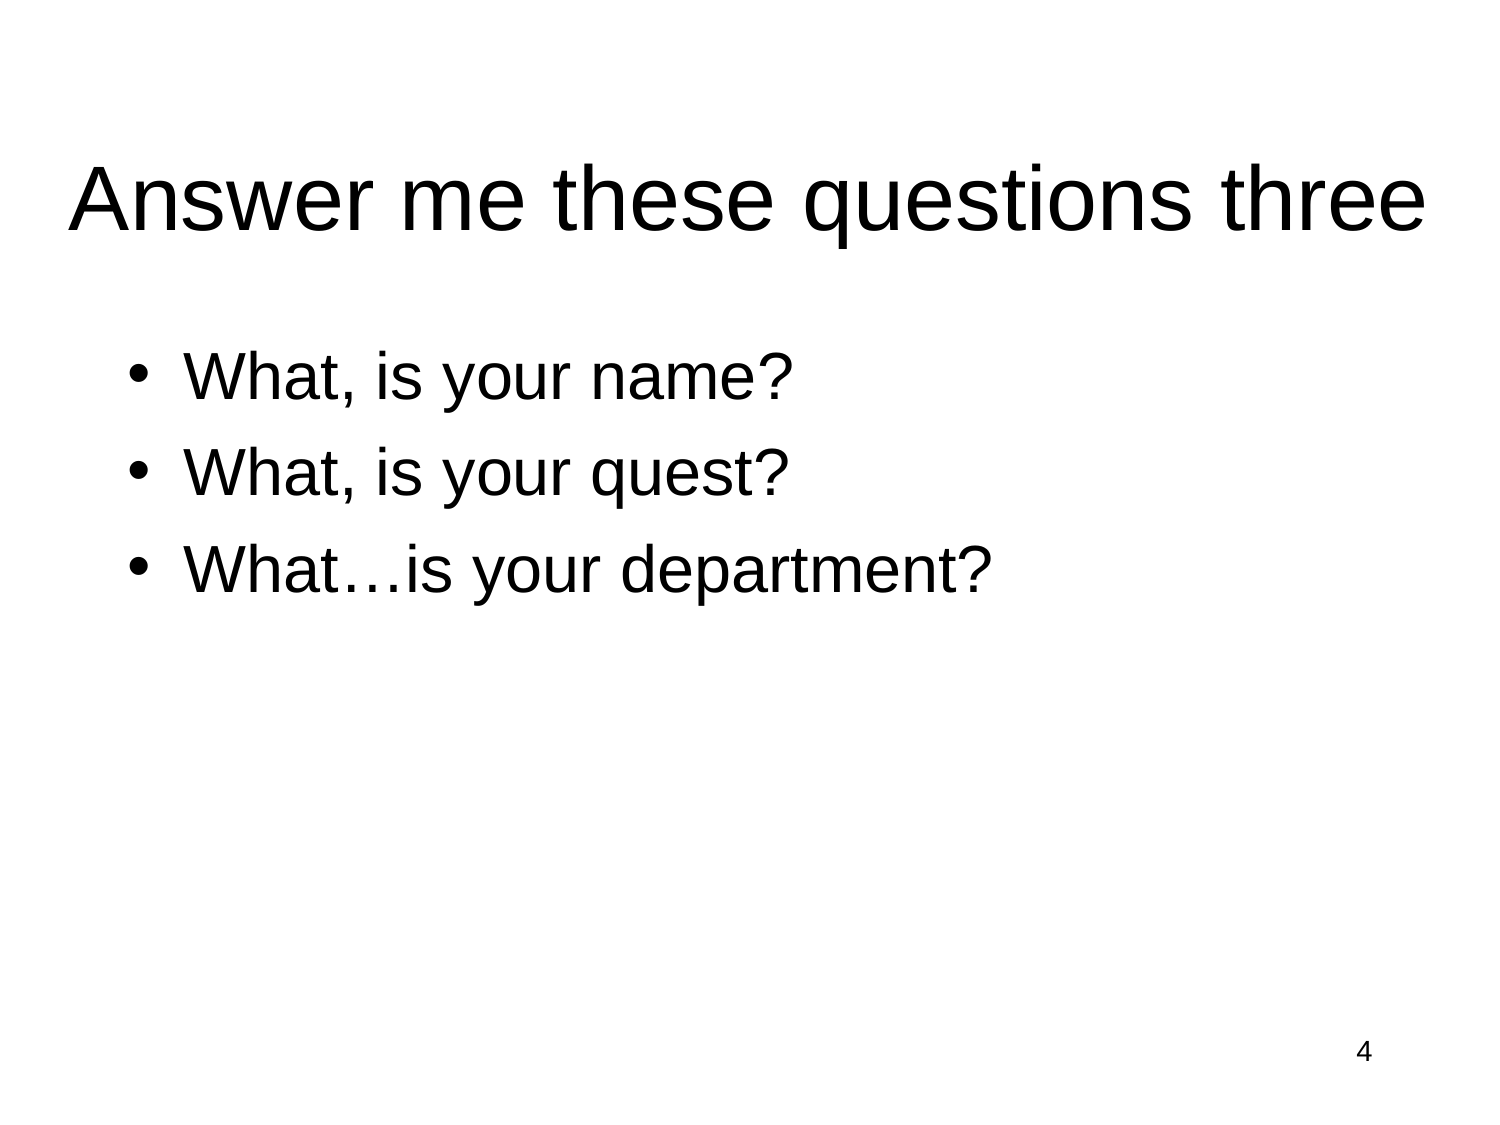

# Answer me these questions three
What, is your name?
What, is your quest?
What…is your department?